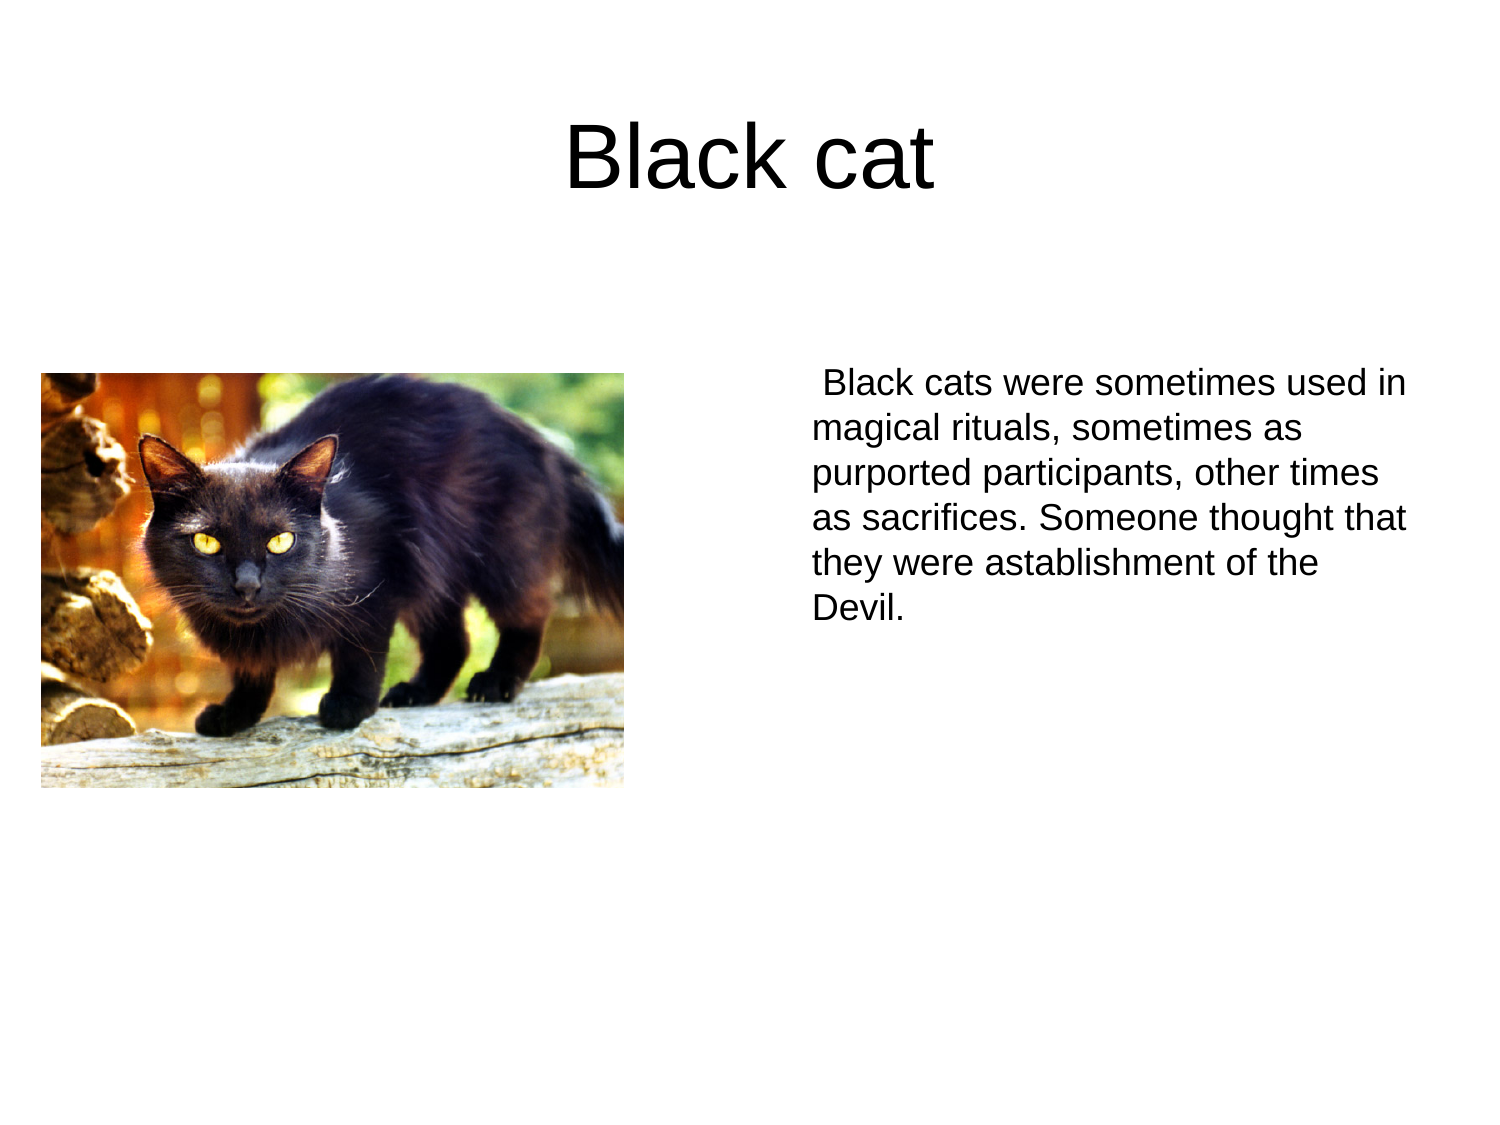

# Black cat
 Black cats were sometimes used in magical rituals, sometimes as purported participants, other times as sacrifices. Someone thought that they were astablishment of the Devil.